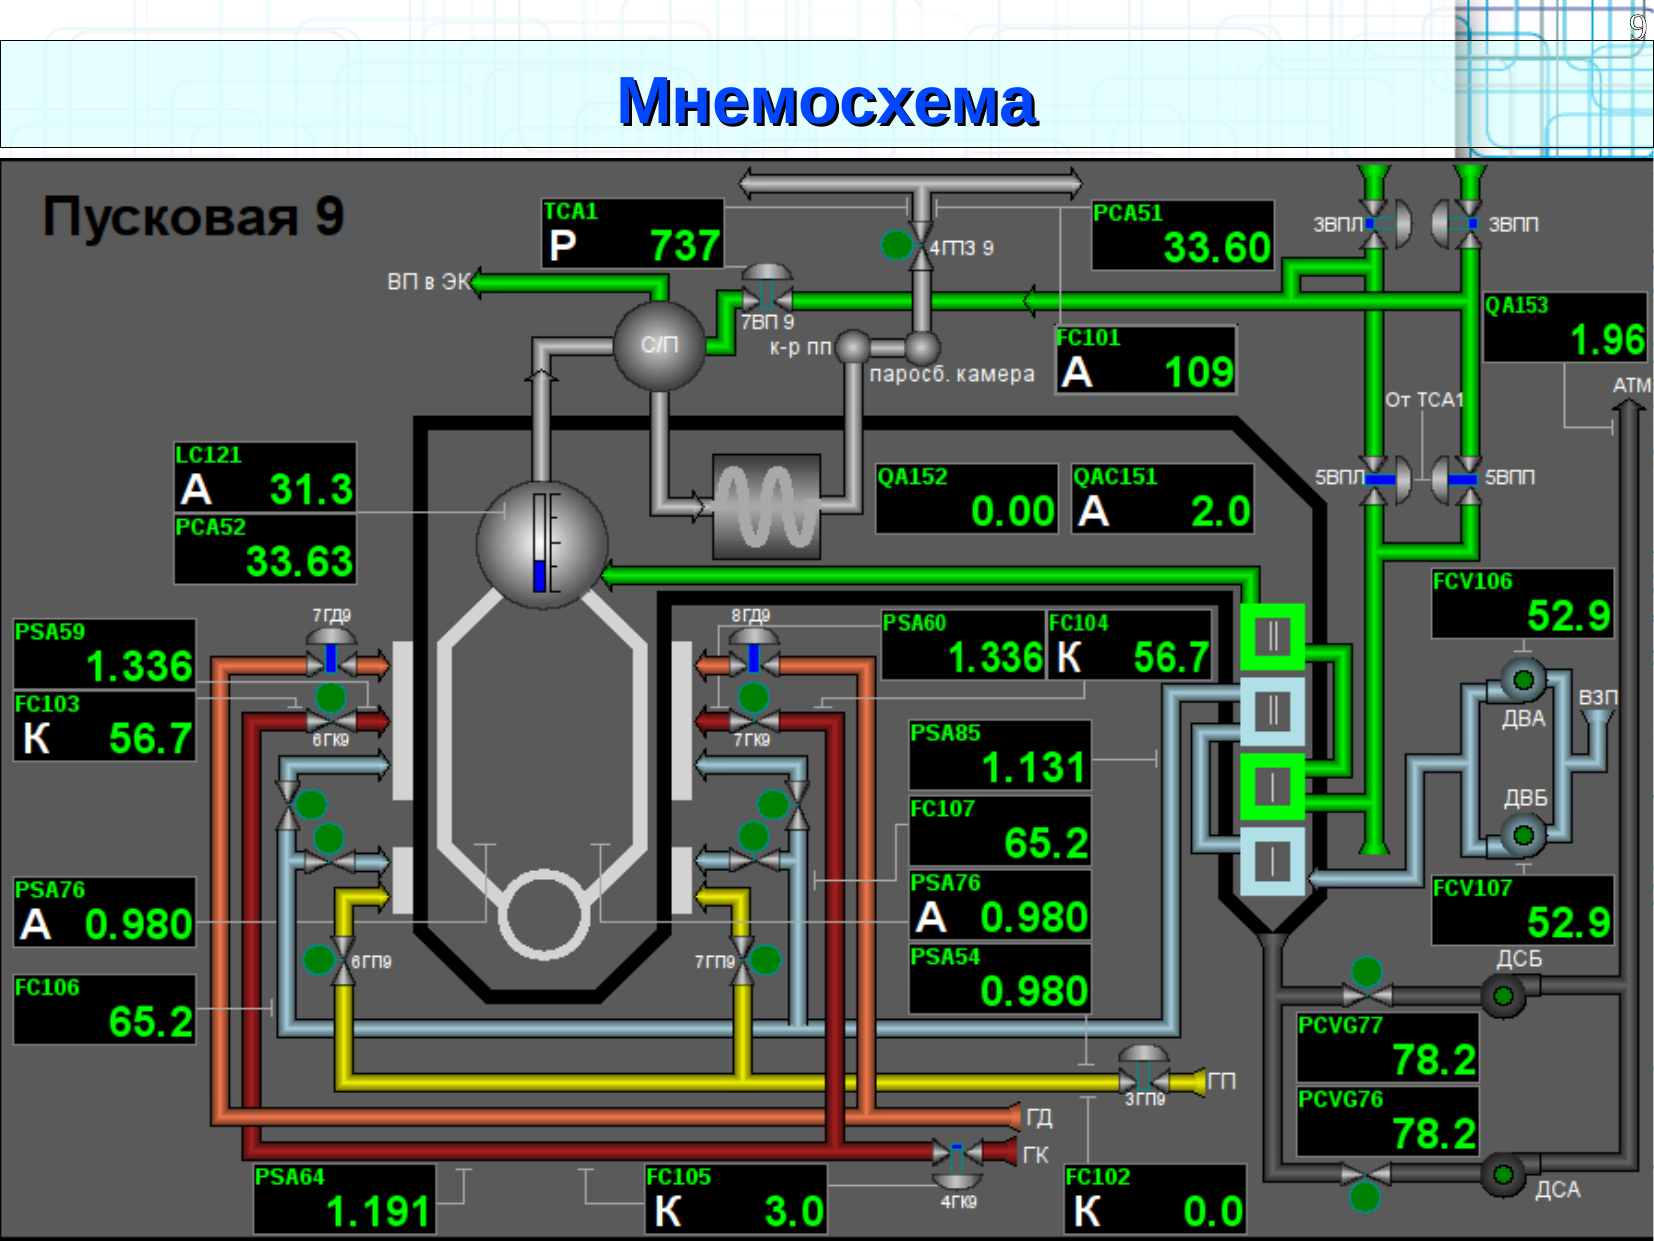

9
# Мнемосхема
Котлоагрегат №9 — динамическая модель